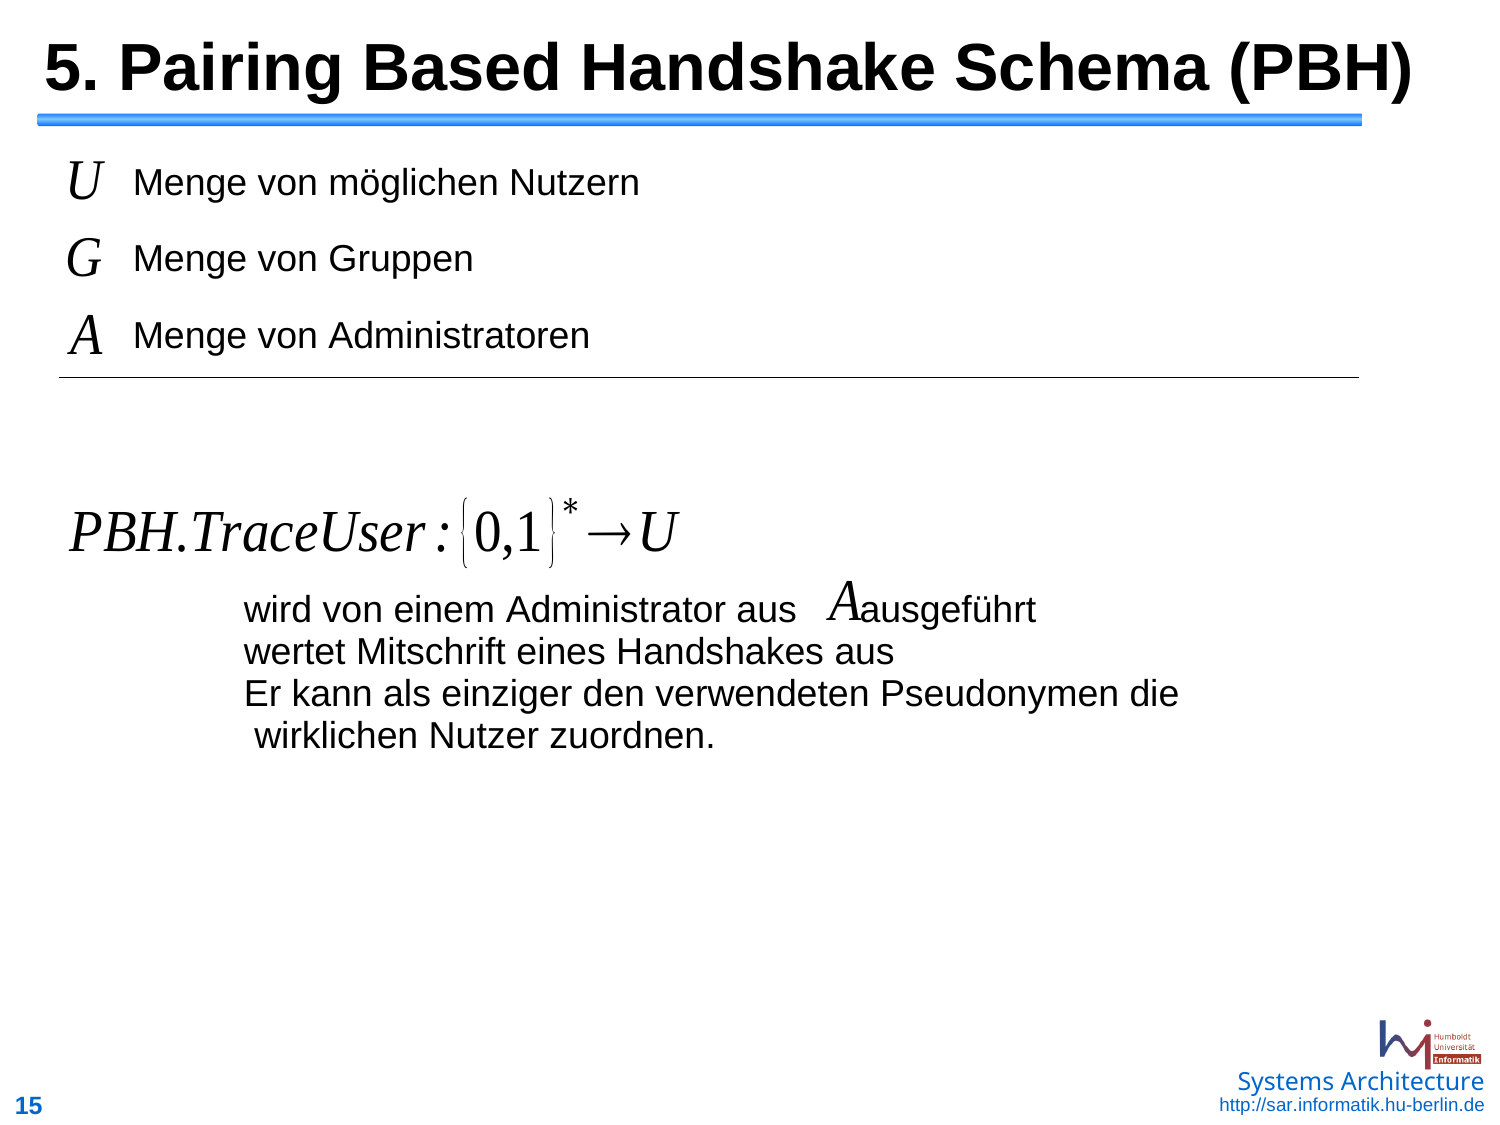

# 5. Pairing Based Handshake Schema (PBH)
Menge von möglichen Nutzern
Menge von Gruppen
Menge von Administratoren
 wird von einem Administrator aus ausgeführt
 wertet Mitschrift eines Handshakes aus
 Er kann als einziger den verwendeten Pseudonymen die
 wirklichen Nutzer zuordnen.